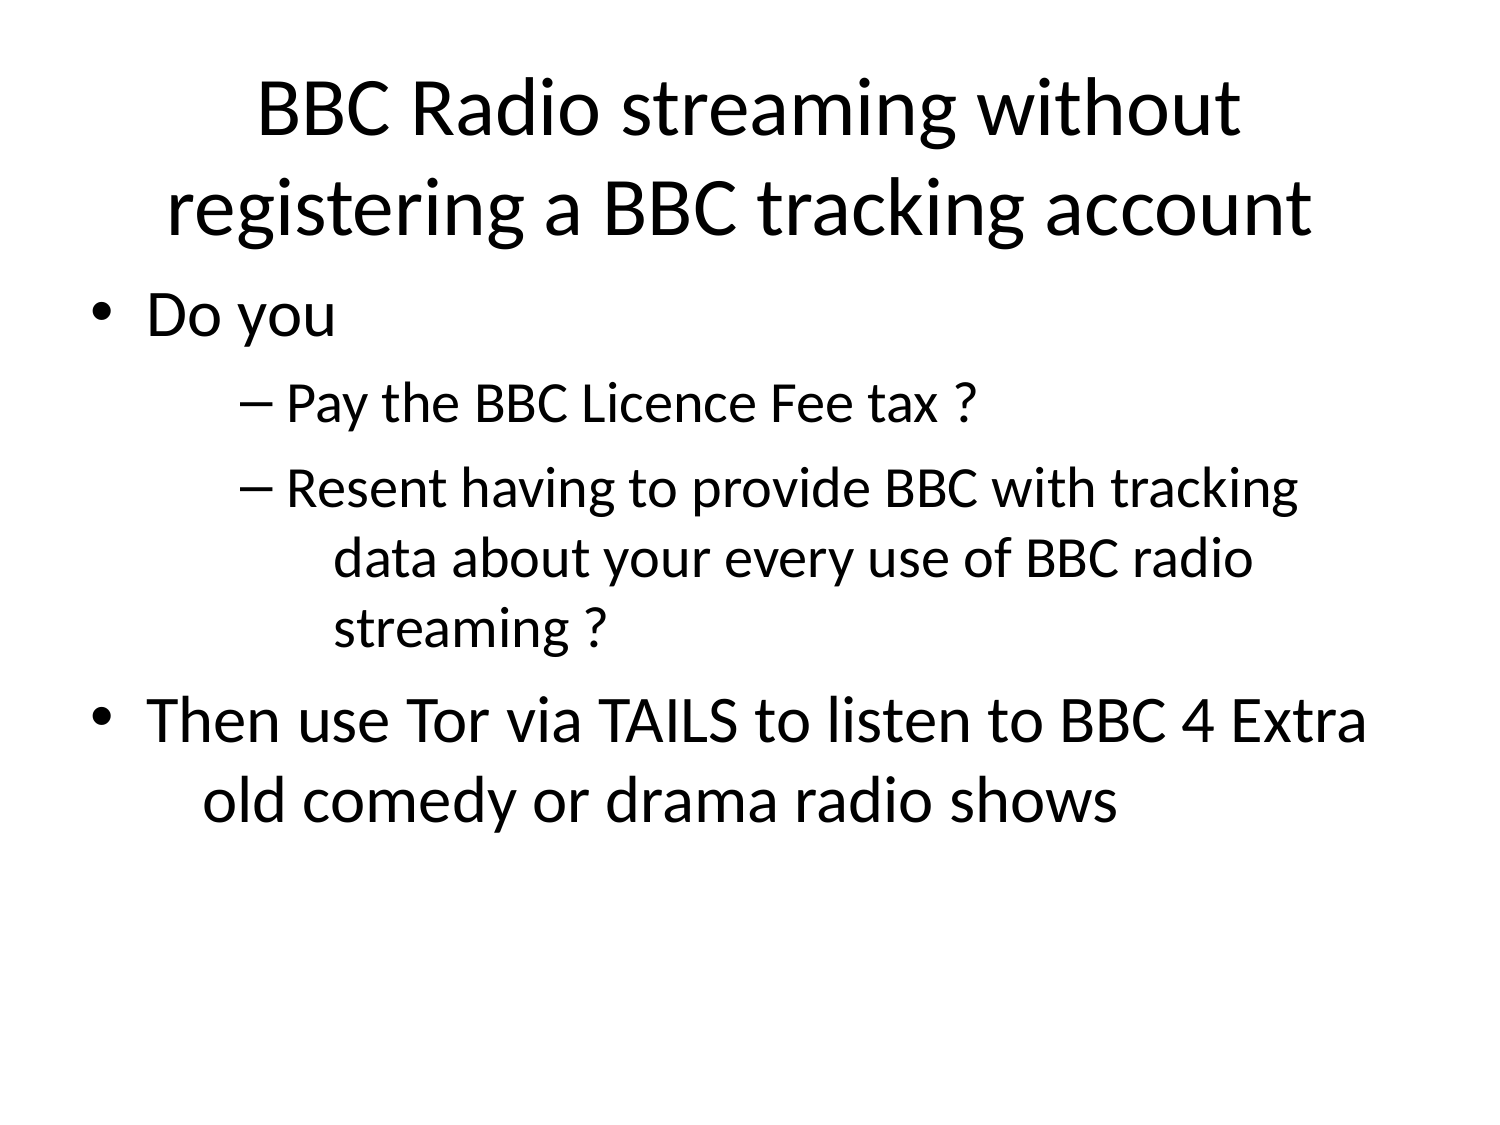

# BBC Radio streaming without registering a BBC tracking account
Do you
Pay the BBC Licence Fee tax ?
Resent having to provide BBC with tracking data about your every use of BBC radio streaming ?
Then use Tor via TAILS to listen to BBC 4 Extra old comedy or drama radio shows